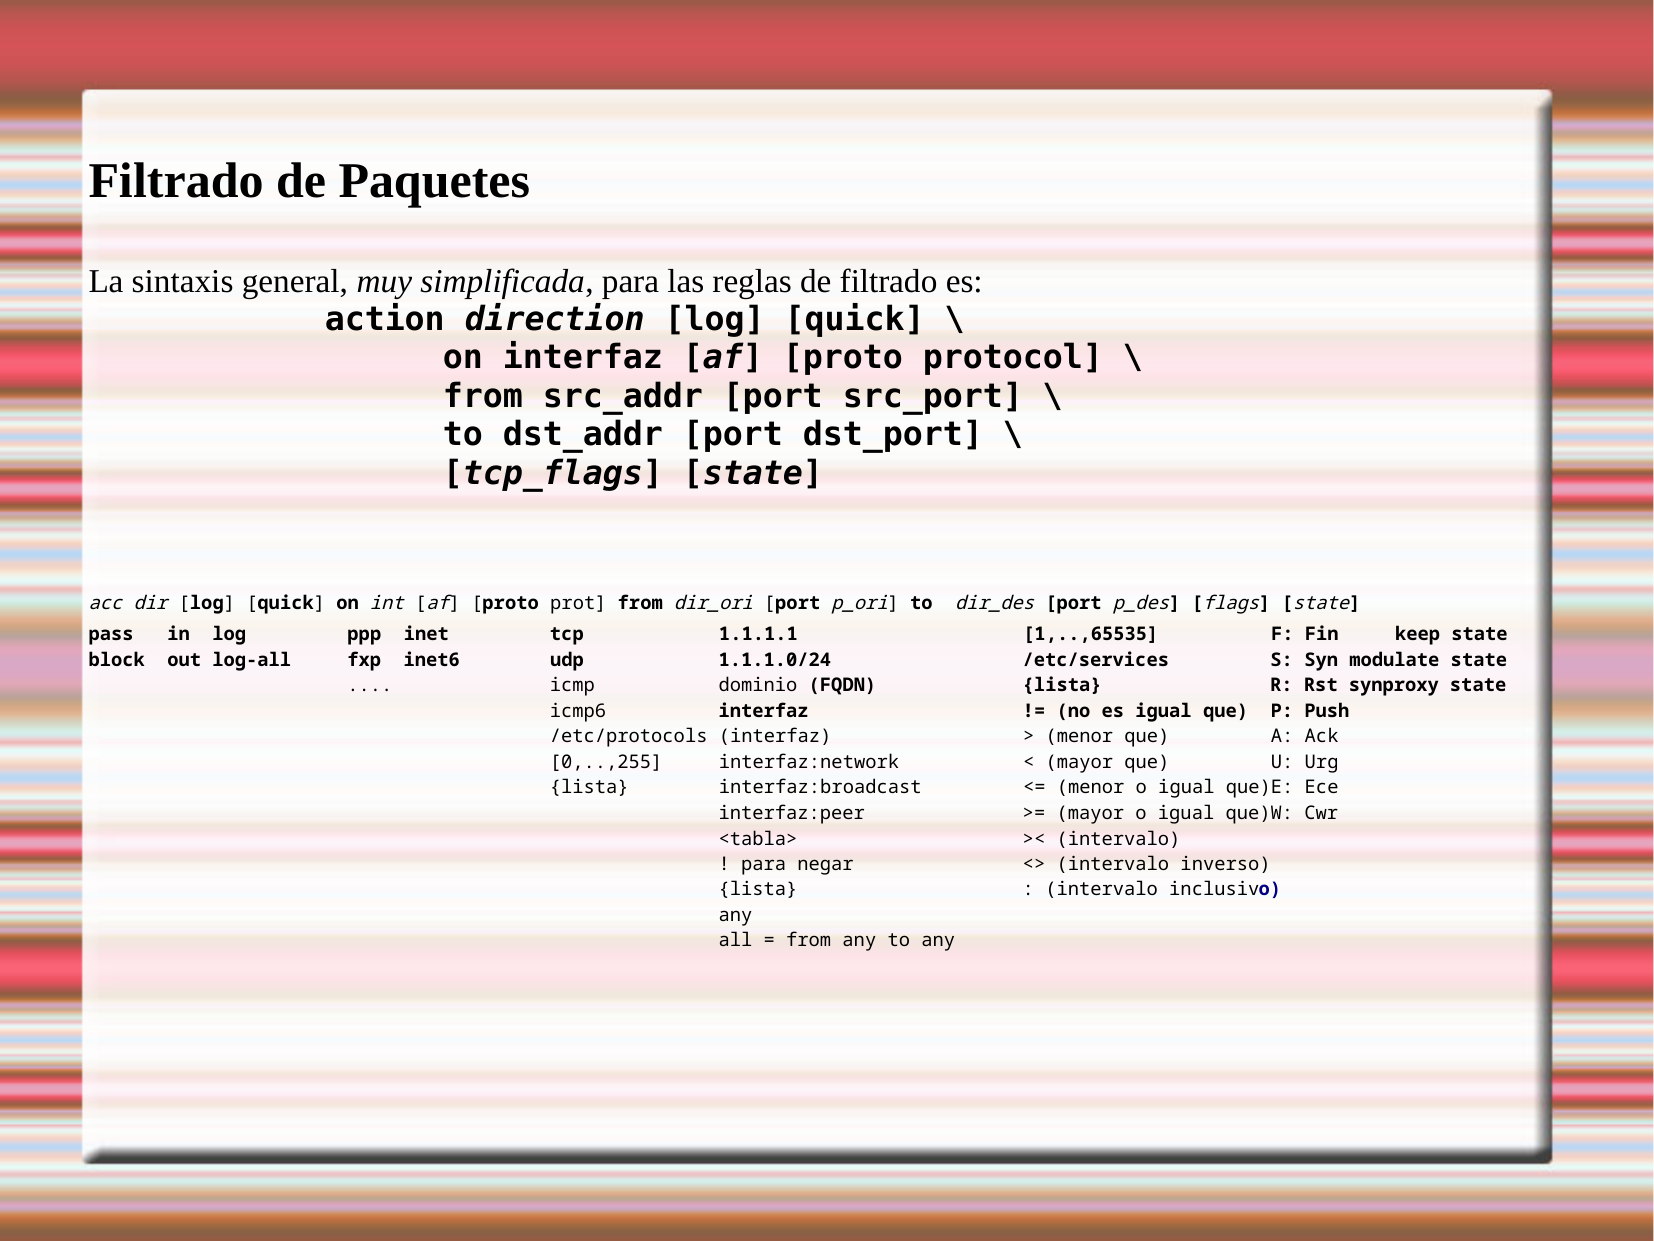

Filtrado de Paquetes
La sintaxis general, muy simplificada, para las reglas de filtrado es:
		action direction [log] [quick] \
 			on interfaz [af] [proto protocol] \
			from src_addr [port src_port] \
			to dst_addr [port dst_port] \
			[tcp_flags] [state]
acc dir [log] [quick] on int [af] [proto prot] from dir_ori [port p_ori] to dir_des [port p_des] [flags] [state]
pass in log ppp inet tcp 1.1.1.1 [1,..,65535] F: Fin keep state
block out log-all fxp inet6 udp 1.1.1.0/24 /etc/services S: Syn modulate state
 .... icmp dominio (FQDN) {lista} R: Rst synproxy state
 icmp6 interfaz != (no es igual que) P: Push
 /etc/protocols (interfaz) > (menor que) A: Ack
 [0,..,255] interfaz:network < (mayor que) U: Urg
 {lista} interfaz:broadcast <= (menor o igual que)E: Ece
 interfaz:peer >= (mayor o igual que)W: Cwr
 <tabla> >< (intervalo)
 ! para negar <> (intervalo inverso)
 {lista} : (intervalo inclusivo)
 any
 all = from any to any